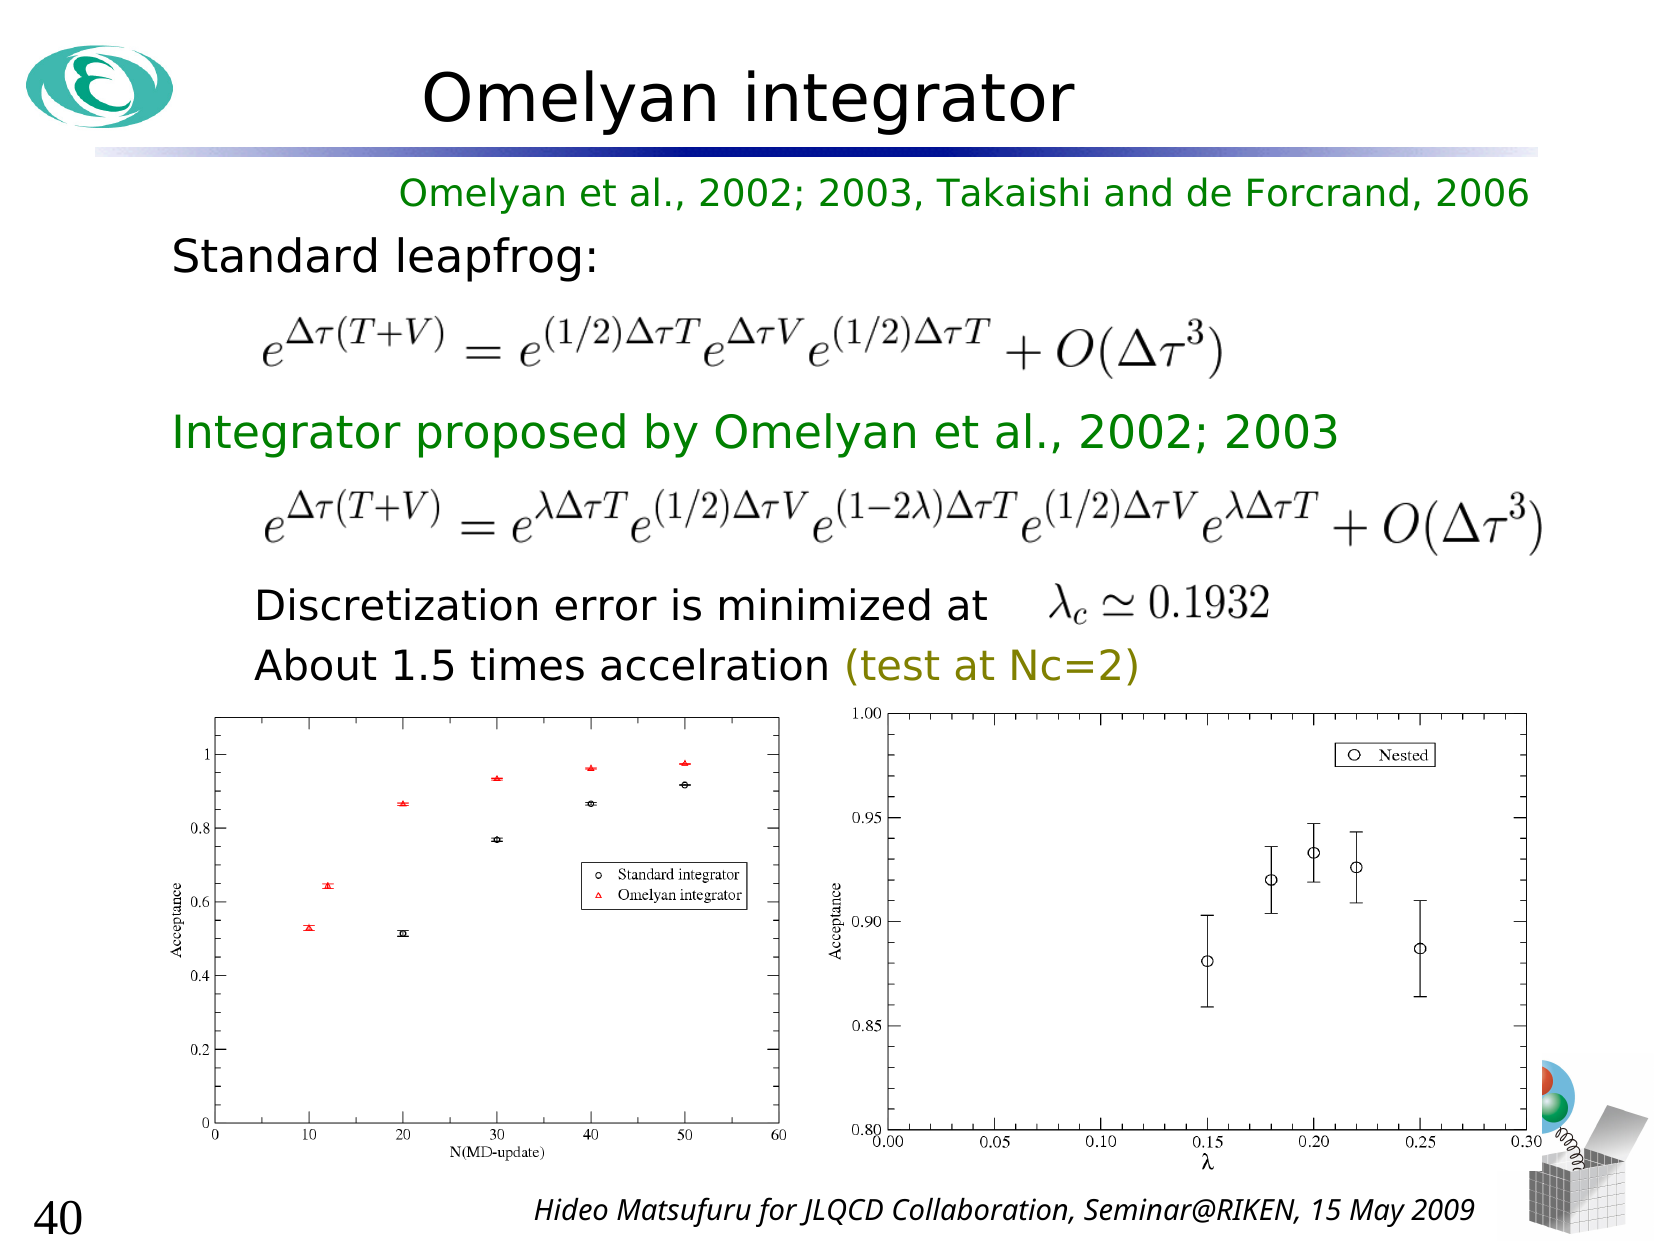

# Omelyan integrator
 Omelyan et al., 2002; 2003, Takaishi and de Forcrand, 2006
Standard leapfrog:
Integrator proposed by Omelyan et al., 2002; 2003
Discretization error is minimized at
About 1.5 times accelration (test at Nc=2)